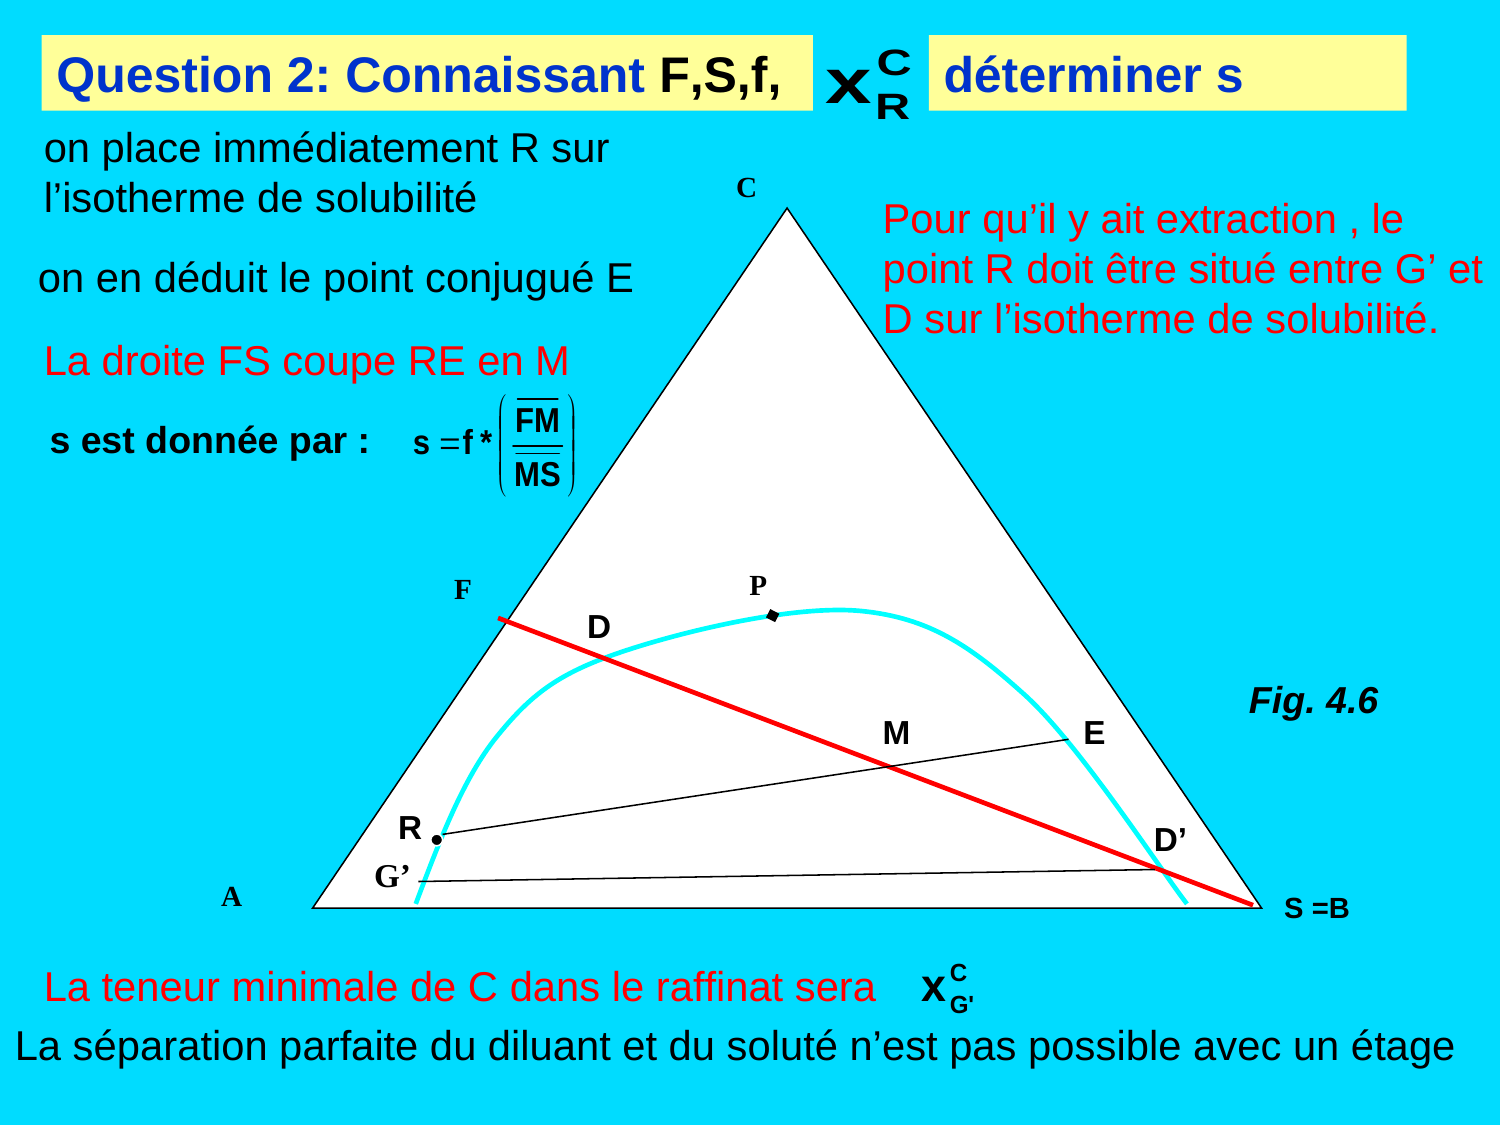

Question 2: Connaissant F,S,f,
déterminer s
on place immédiatement R sur l’isotherme de solubilité
C
P
F
A
S =B
Pour qu’il y ait extraction , le point R doit être situé entre G’ et D sur l’isotherme de solubilité.
on en déduit le point conjugué E
La droite FS coupe RE en M
s est donnée par :
D
Fig. 4.6
M
E
R
D’
G’
La teneur minimale de C dans le raffinat sera
La séparation parfaite du diluant et du soluté n’est pas possible avec un étage